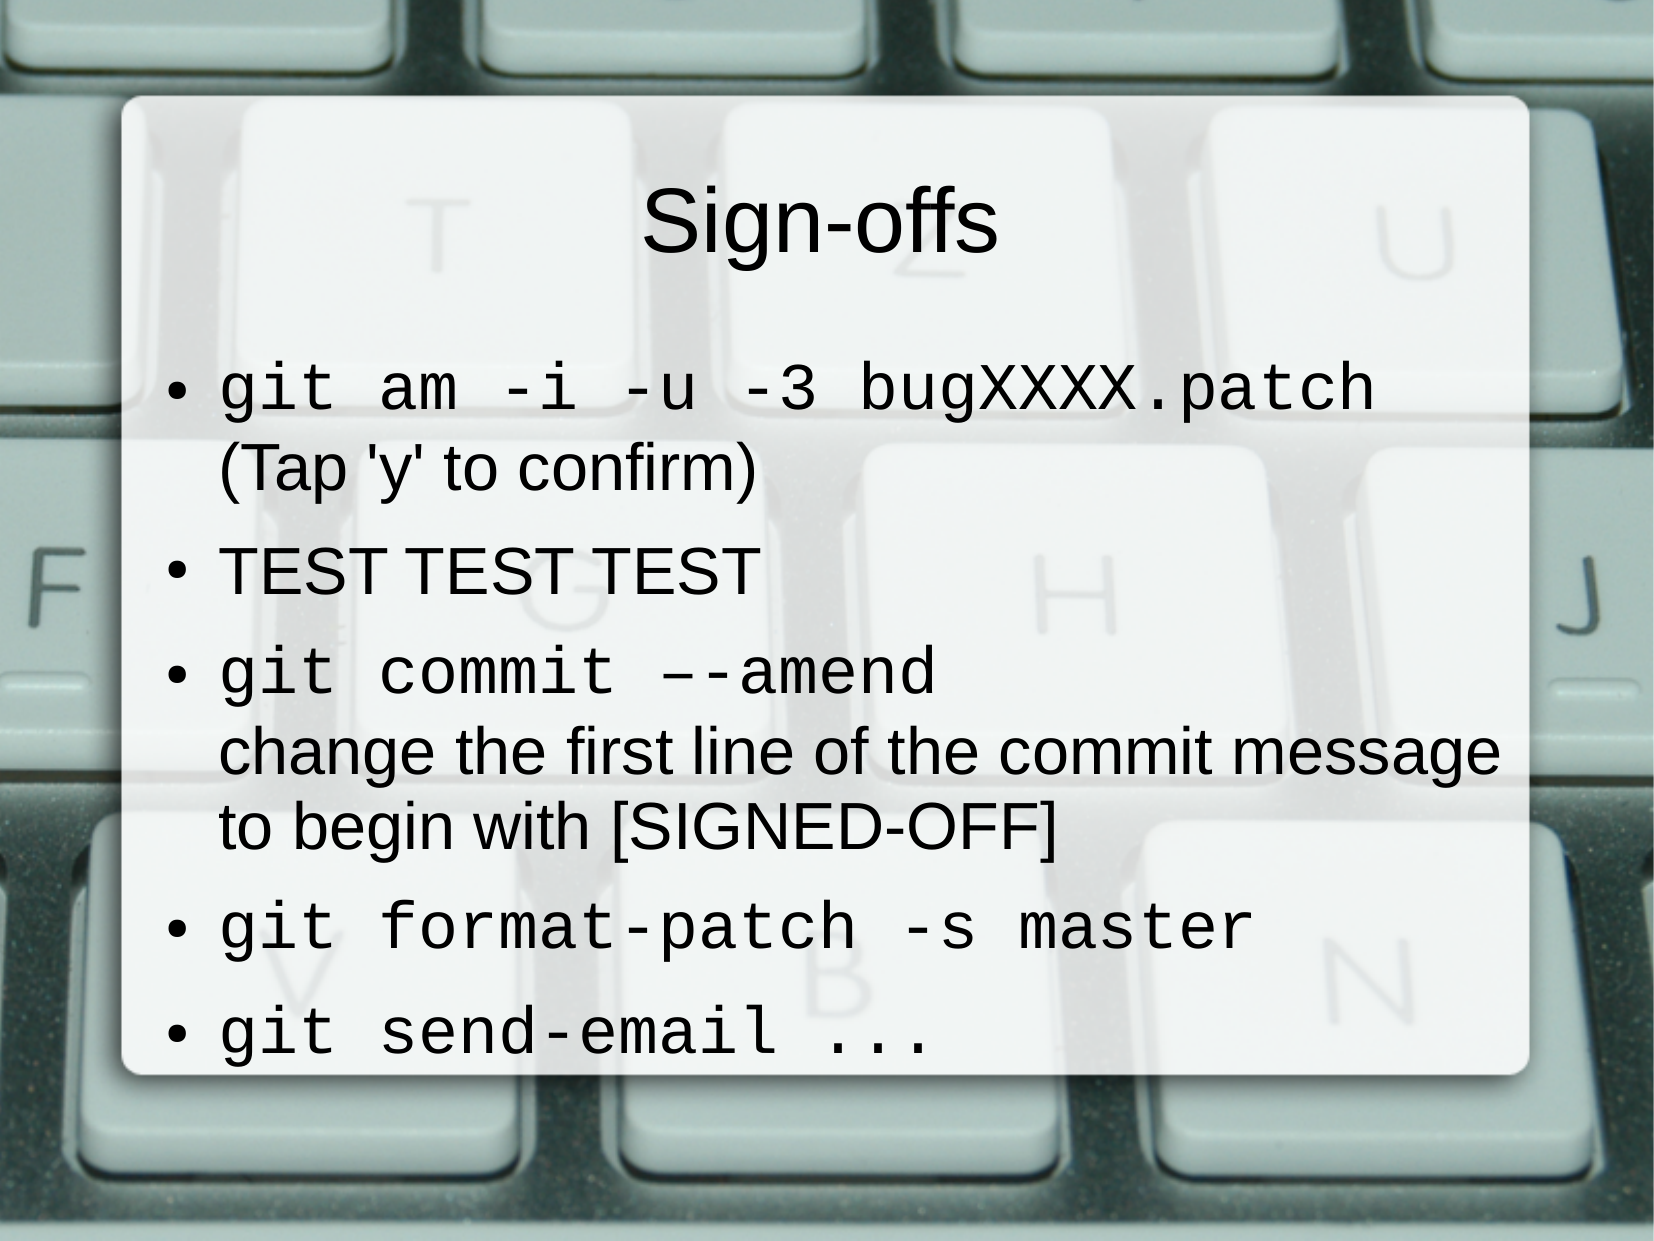

# Sign-offs
git am -i -u -3 bugXXXX.patch
(Tap 'y' to confirm)
TEST TEST TEST
git commit –-amend
change the first line of the commit message to begin with [SIGNED-OFF]
git format-patch -s master
git send-email ...